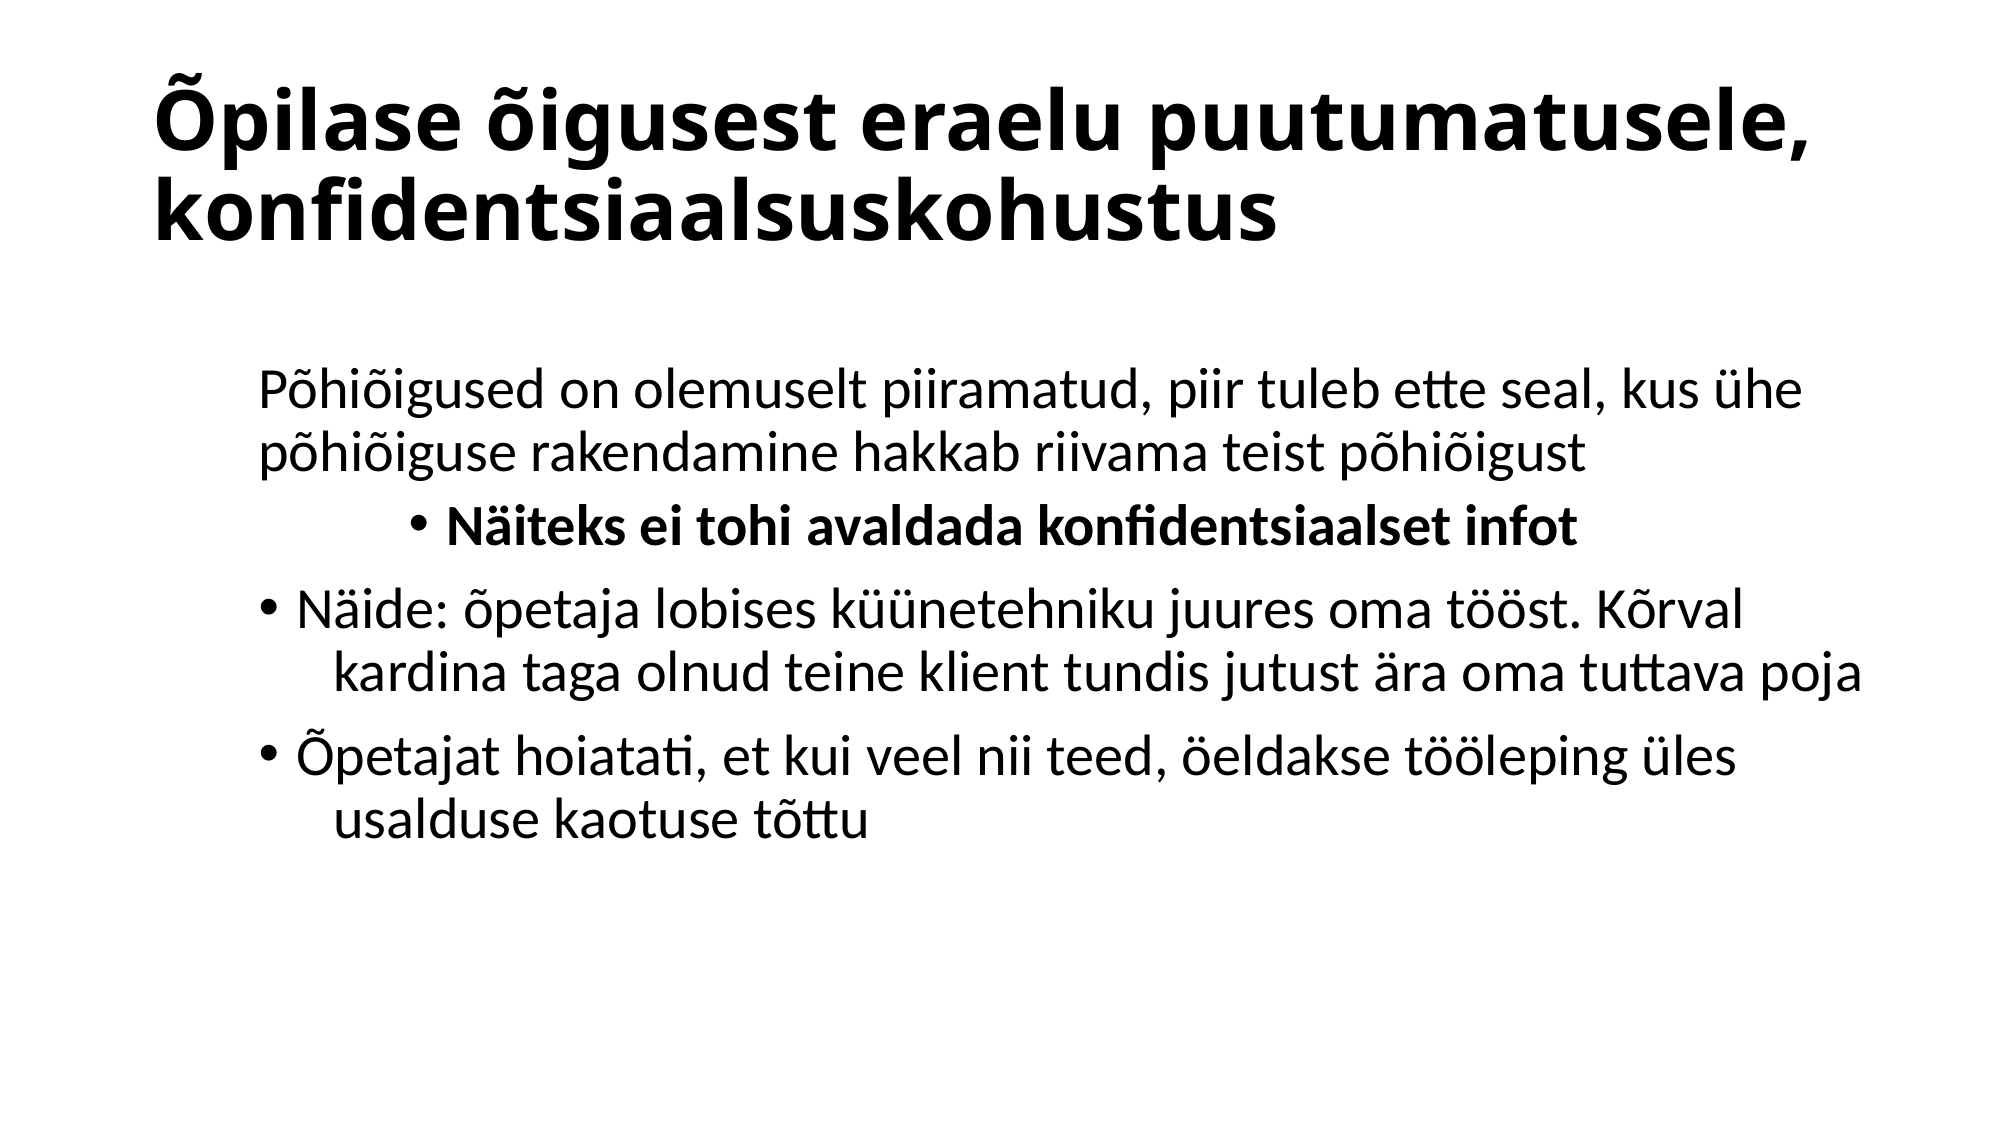

# Õpilase õigusest eraelu puutumatusele, konfidentsiaalsuskohustus
Põhiõigused on olemuselt piiramatud, piir tuleb ette seal, kus ühe põhiõiguse rakendamine hakkab riivama teist põhiõigust
Näiteks ei tohi avaldada konfidentsiaalset infot
Näide: õpetaja lobises küünetehniku juures oma tööst. Kõrval kardina taga olnud teine klient tundis jutust ära oma tuttava poja
Õpetajat hoiatati, et kui veel nii teed, öeldakse tööleping üles usalduse kaotuse tõttu